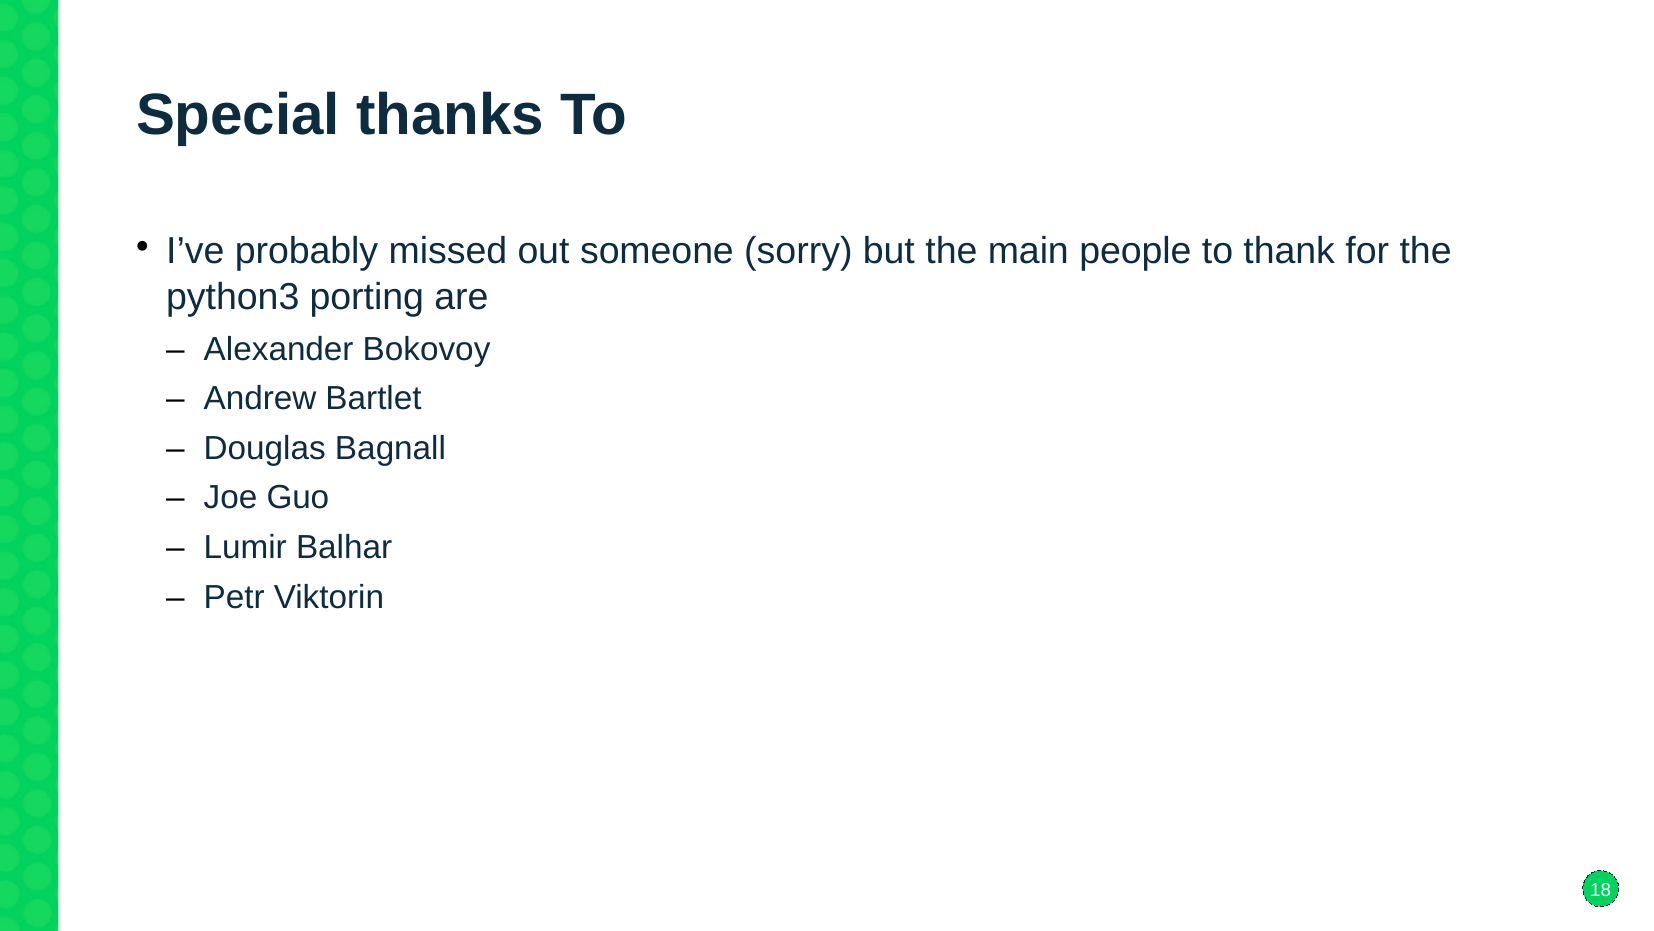

# Special thanks To
I’ve probably missed out someone (sorry) but the main people to thank for the python3 porting are
Alexander Bokovoy
Andrew Bartlet
Douglas Bagnall
Joe Guo
Lumir Balhar
Petr Viktorin
18